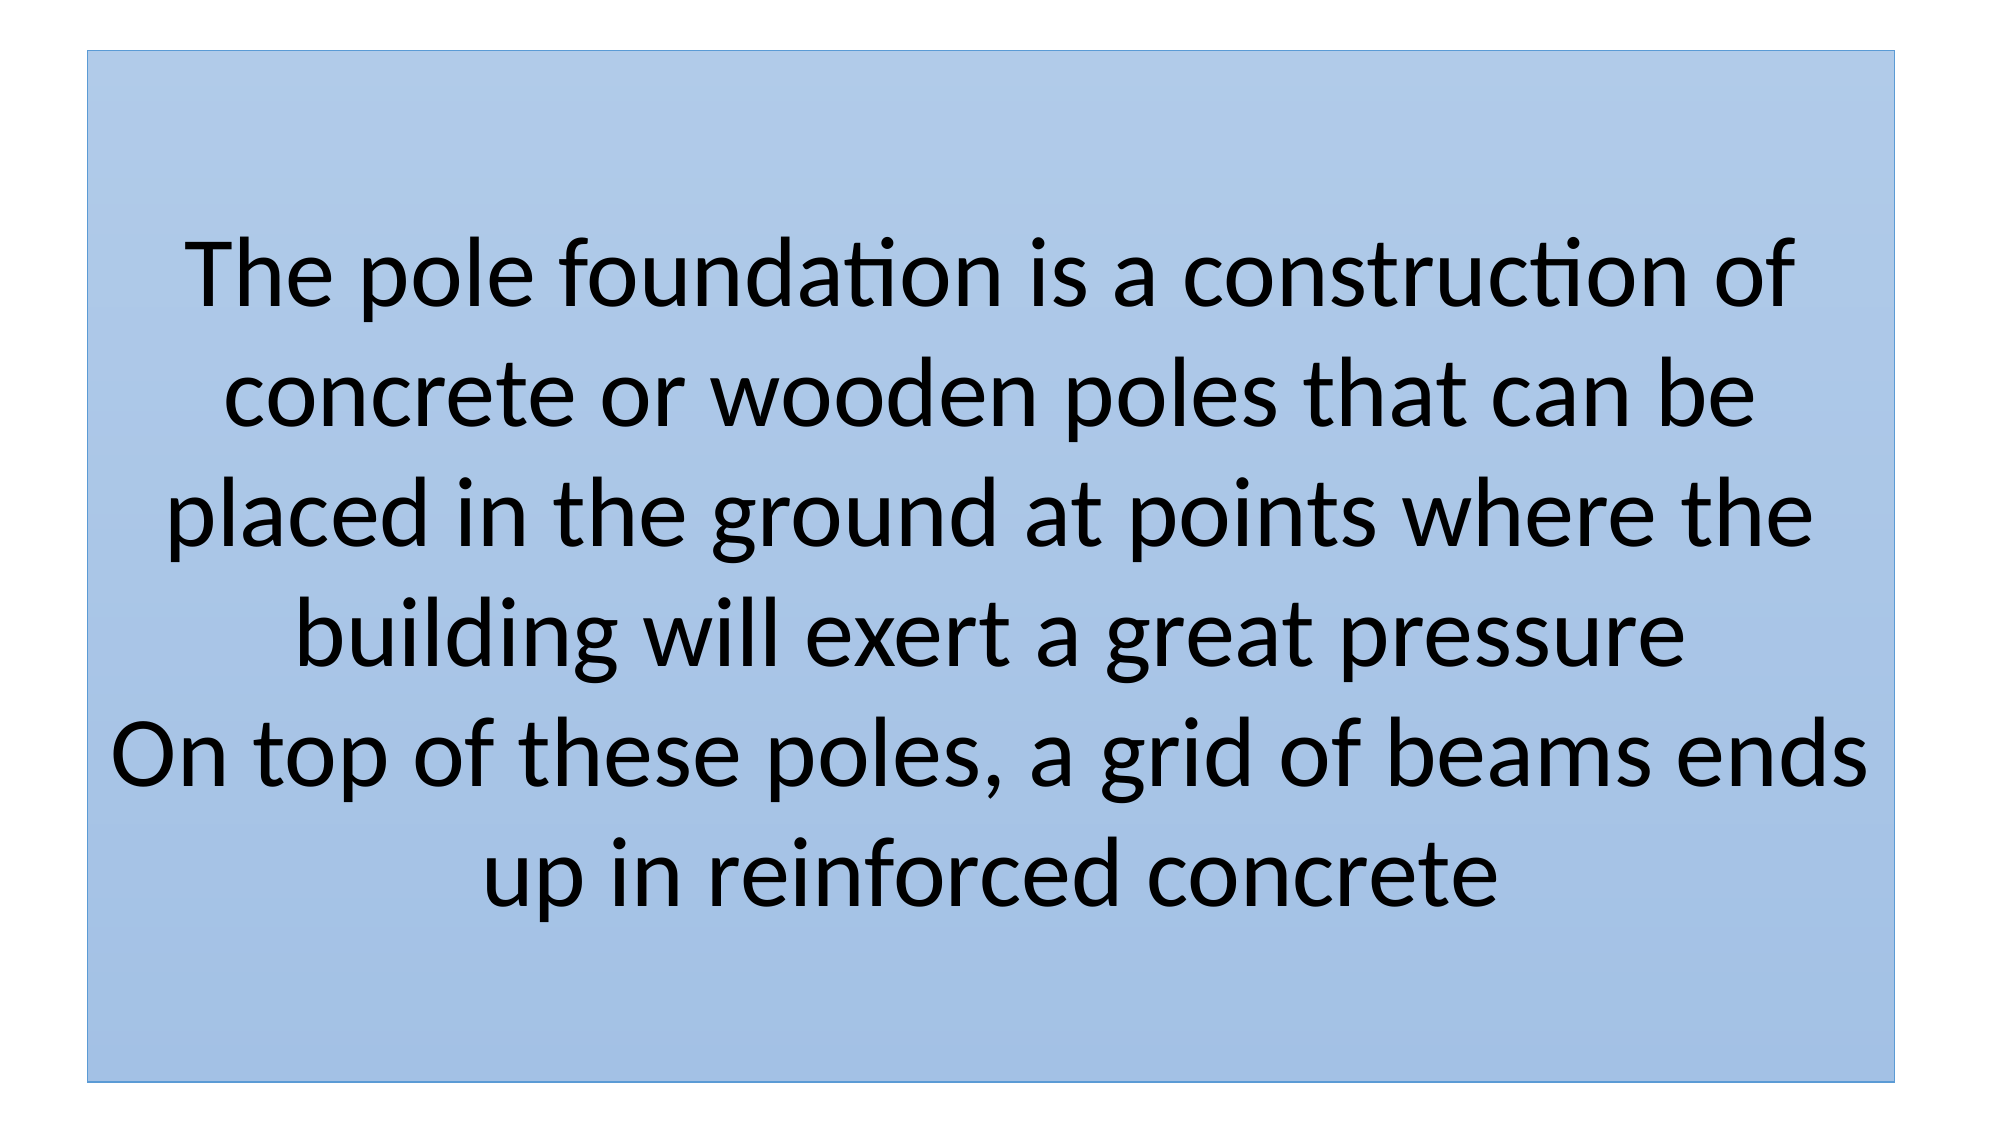

The pole foundation is a construction of concrete or wooden poles that can be placed in the ground at points where the building will exert a great pressure
On top of these poles, a grid of beams ends up in reinforced concrete